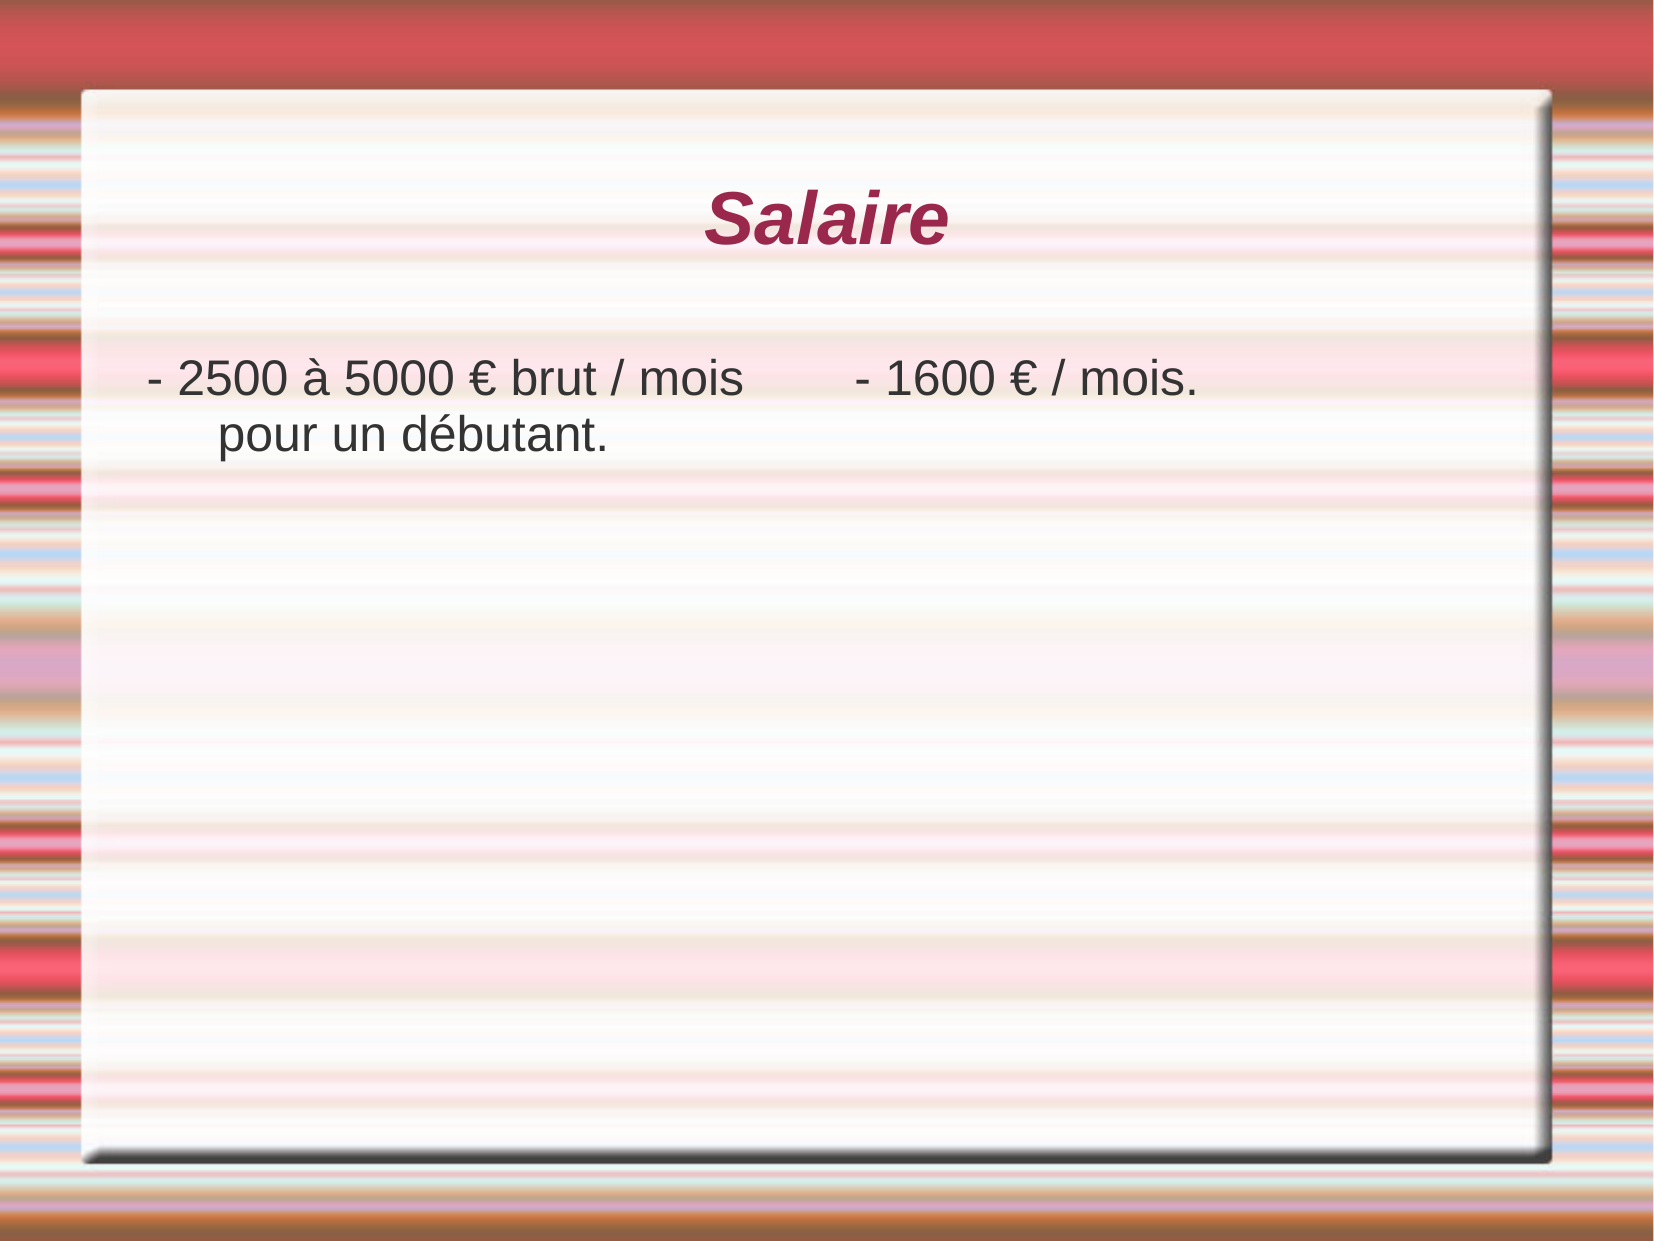

# Salaire
- 2500 à 5000 € brut / mois pour un débutant.
- 1600 € / mois.